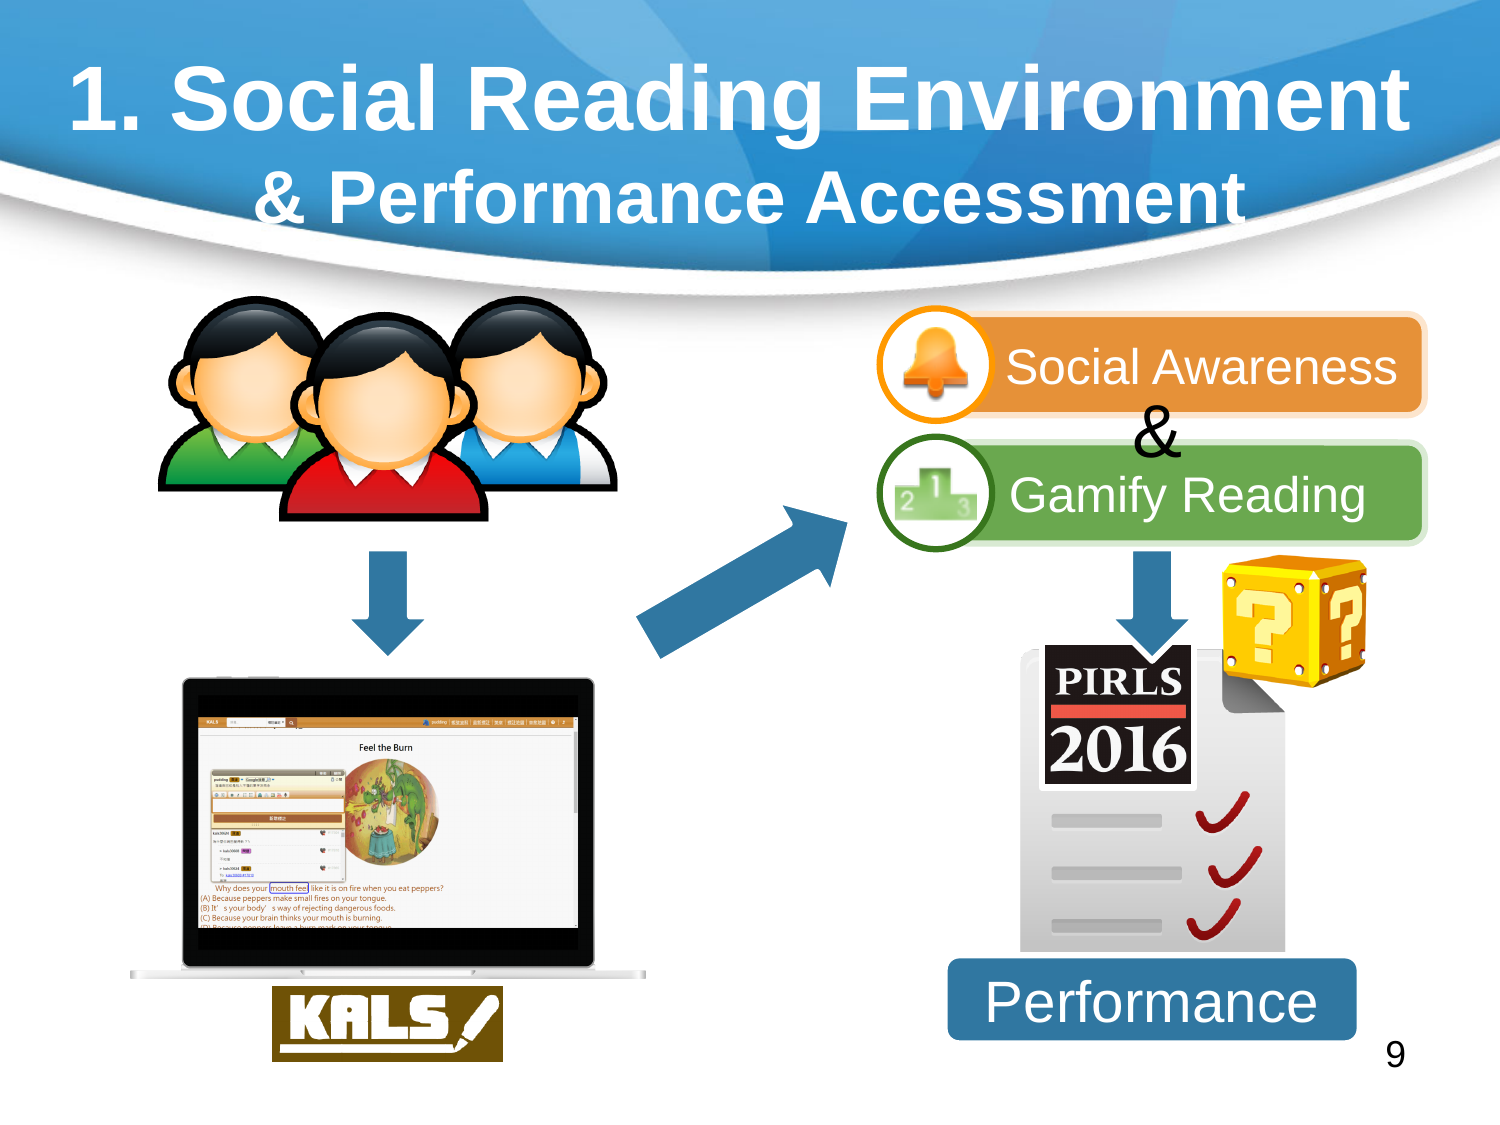

# 1. Social Reading Environment & Performance Accessment
 Social Awareness
&
Gamify Reading
Performance